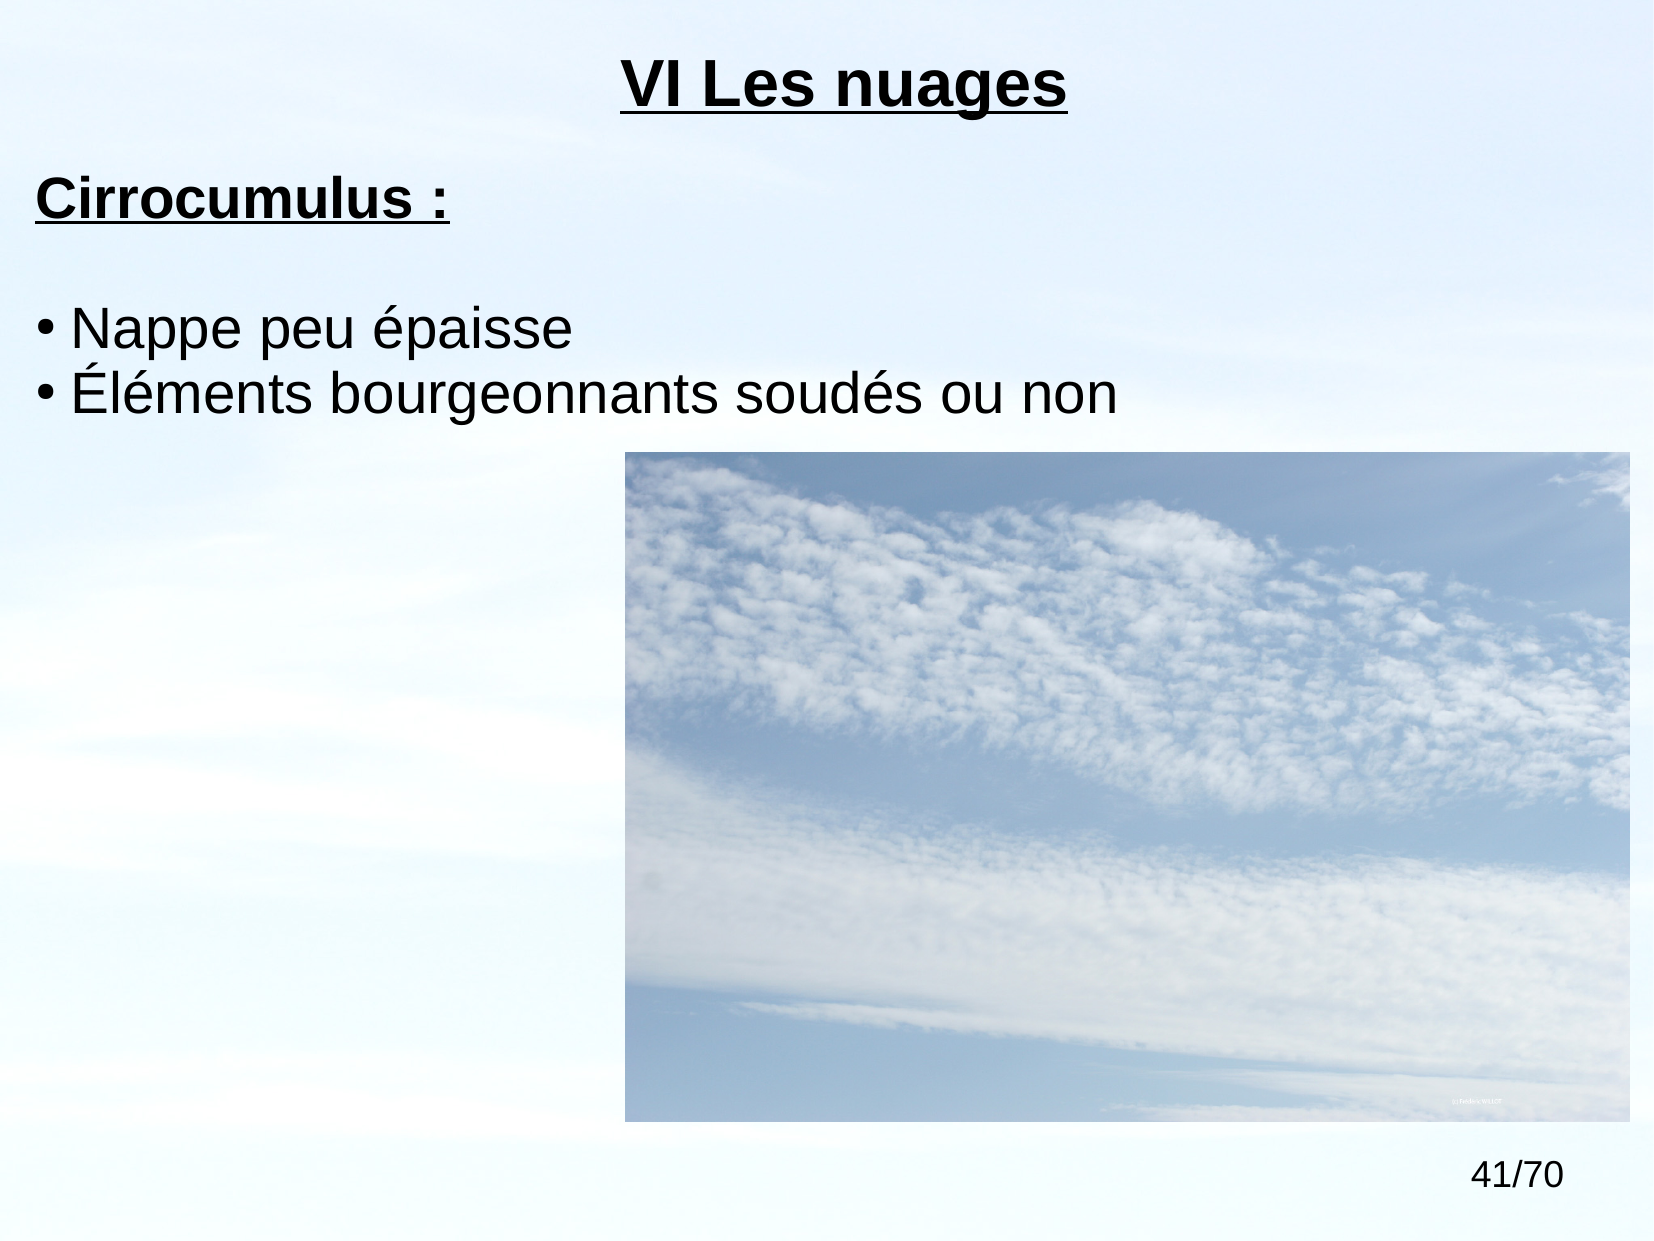

# VI Les nuages
Cirrocumulus :
Nappe peu épaisse
Éléments bourgeonnants soudés ou non